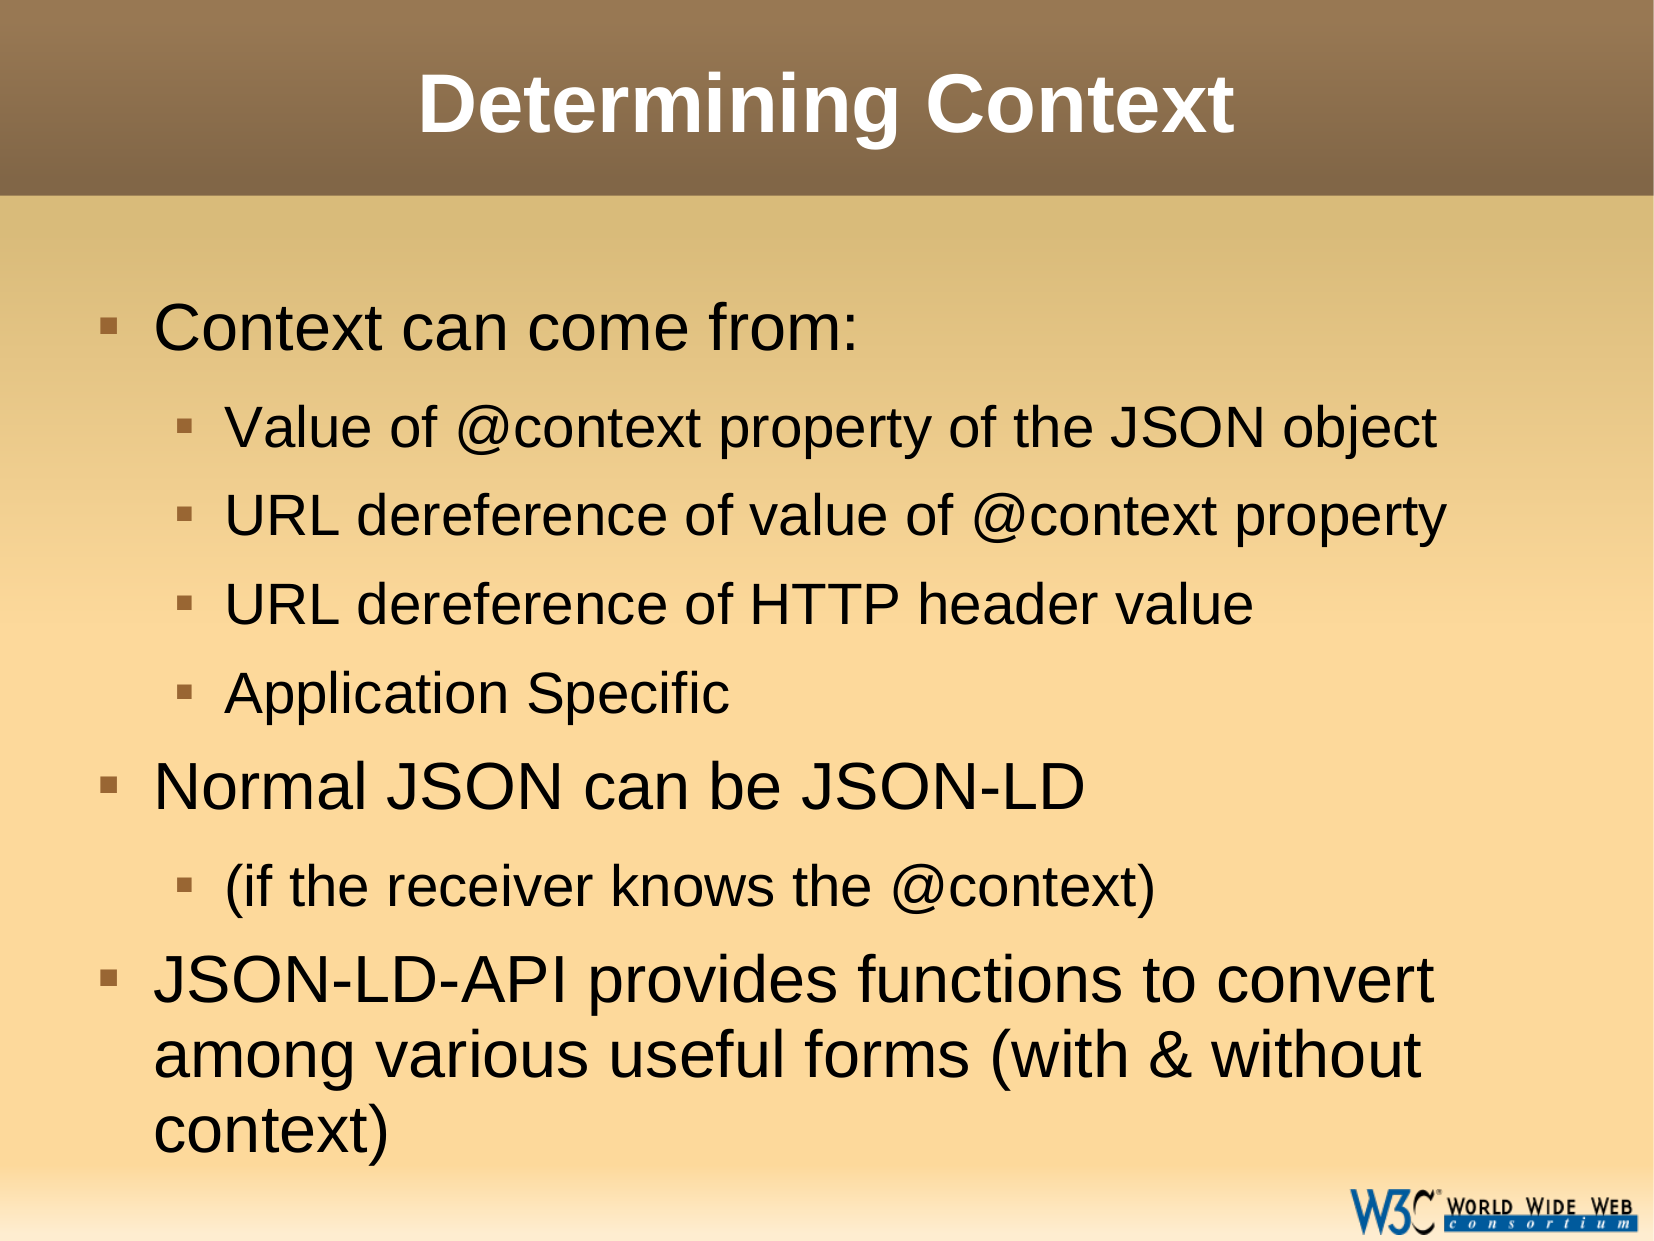

# Determining Context
Context can come from:
Value of @context property of the JSON object
URL dereference of value of @context property
URL dereference of HTTP header value
Application Specific
Normal JSON can be JSON-LD
(if the receiver knows the @context)
JSON-LD-API provides functions to convert among various useful forms (with & without context)